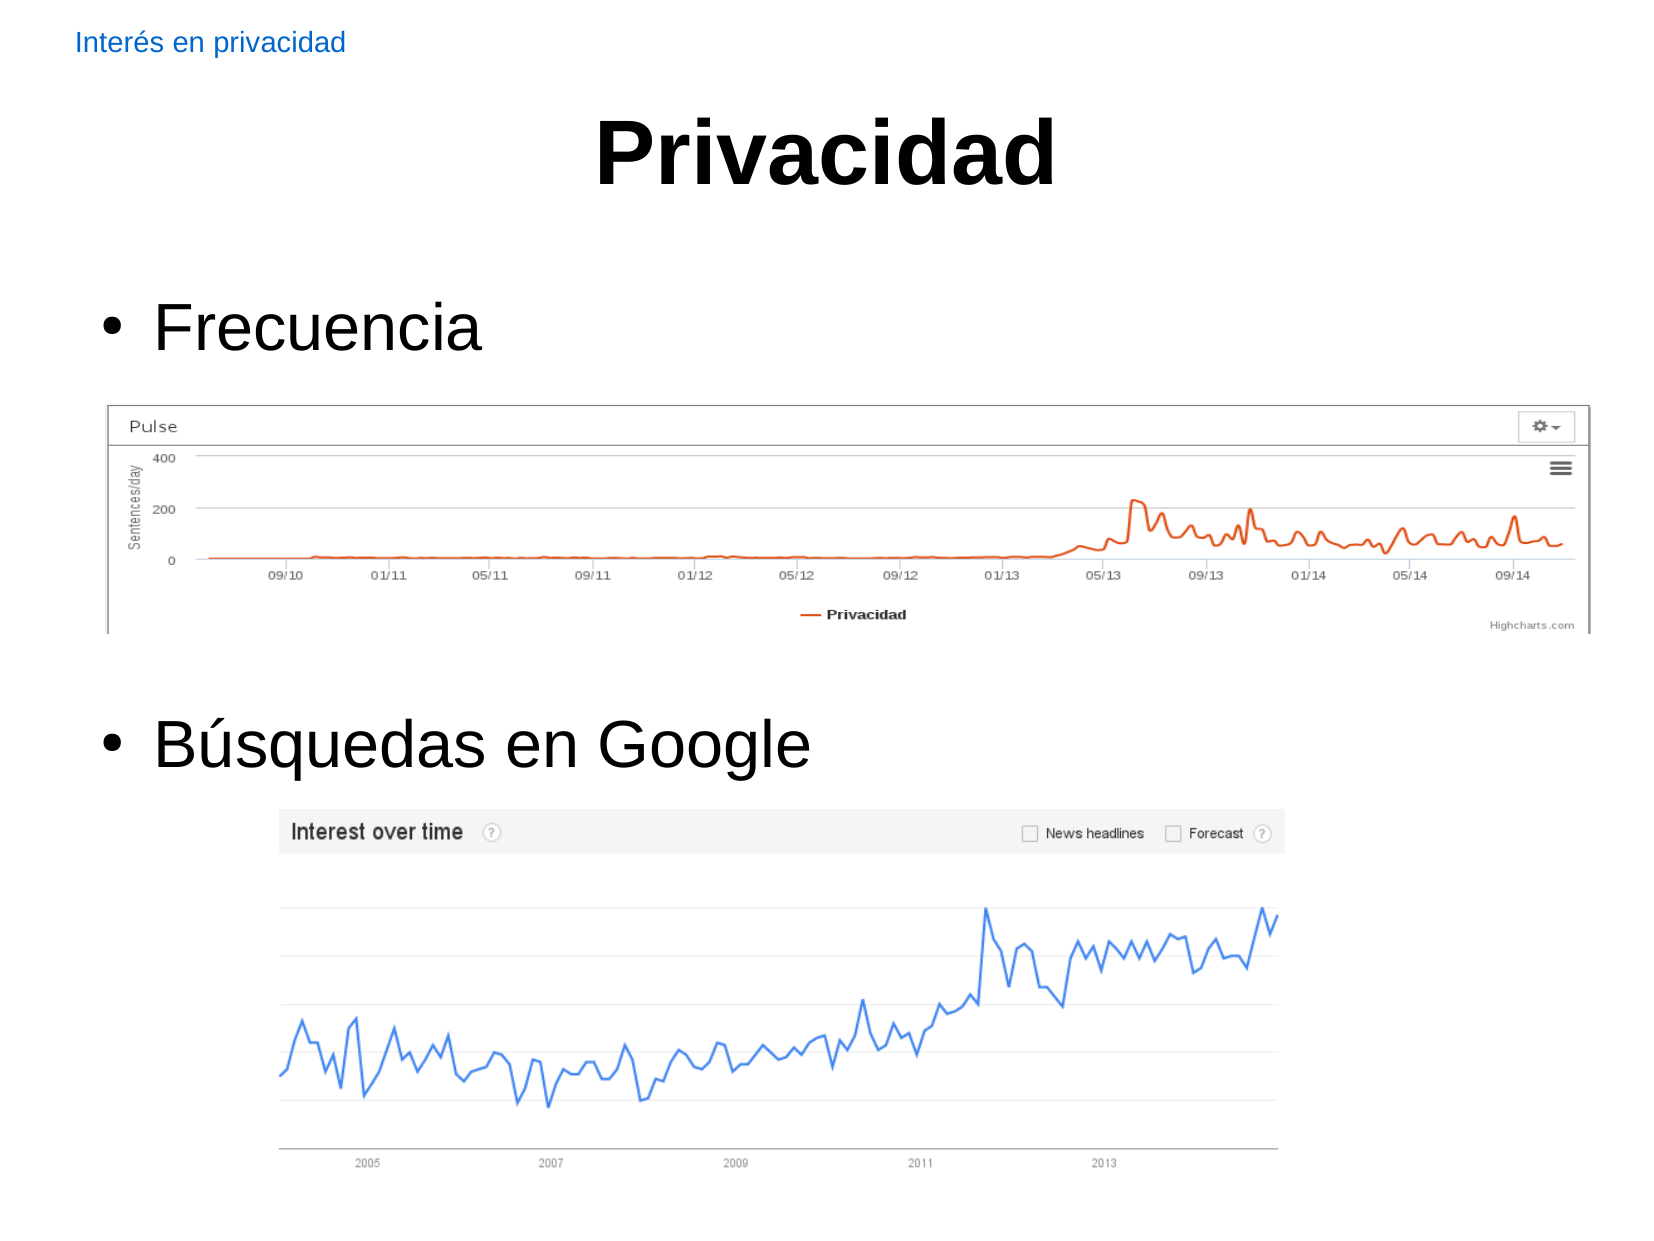

Interés en privacidad
# Privacidad
Frecuencia
Búsquedas en Google